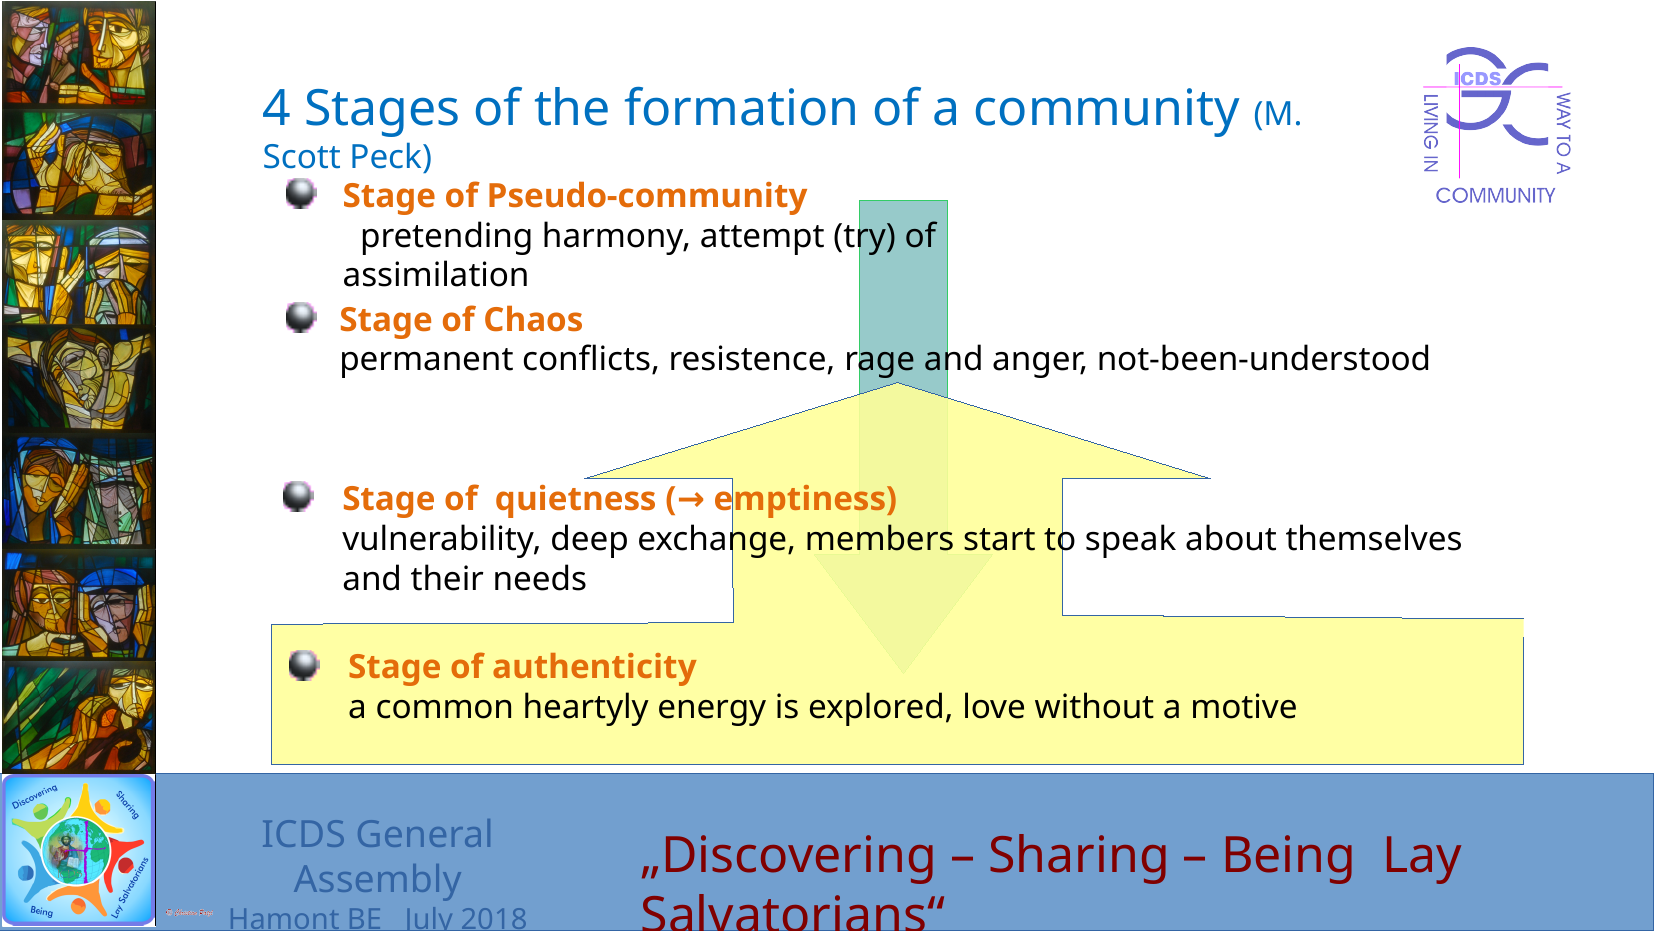

4 Stages of the formation of a community (M. Scott Peck)
Stage of Pseudo-community
  pretending harmony, attempt (try) of assimilation
 Stage of Chaos
 permanent conflicts, resistence, rage and anger, not-been-understood
Stage of quietness (→ emptiness)
vulnerability, deep exchange, members start to speak about themselves
and their needs
Stage of authenticity
a common heartyly energy is explored, love without a motive
„Discovering – Sharing – Being Lay Salvatorians“